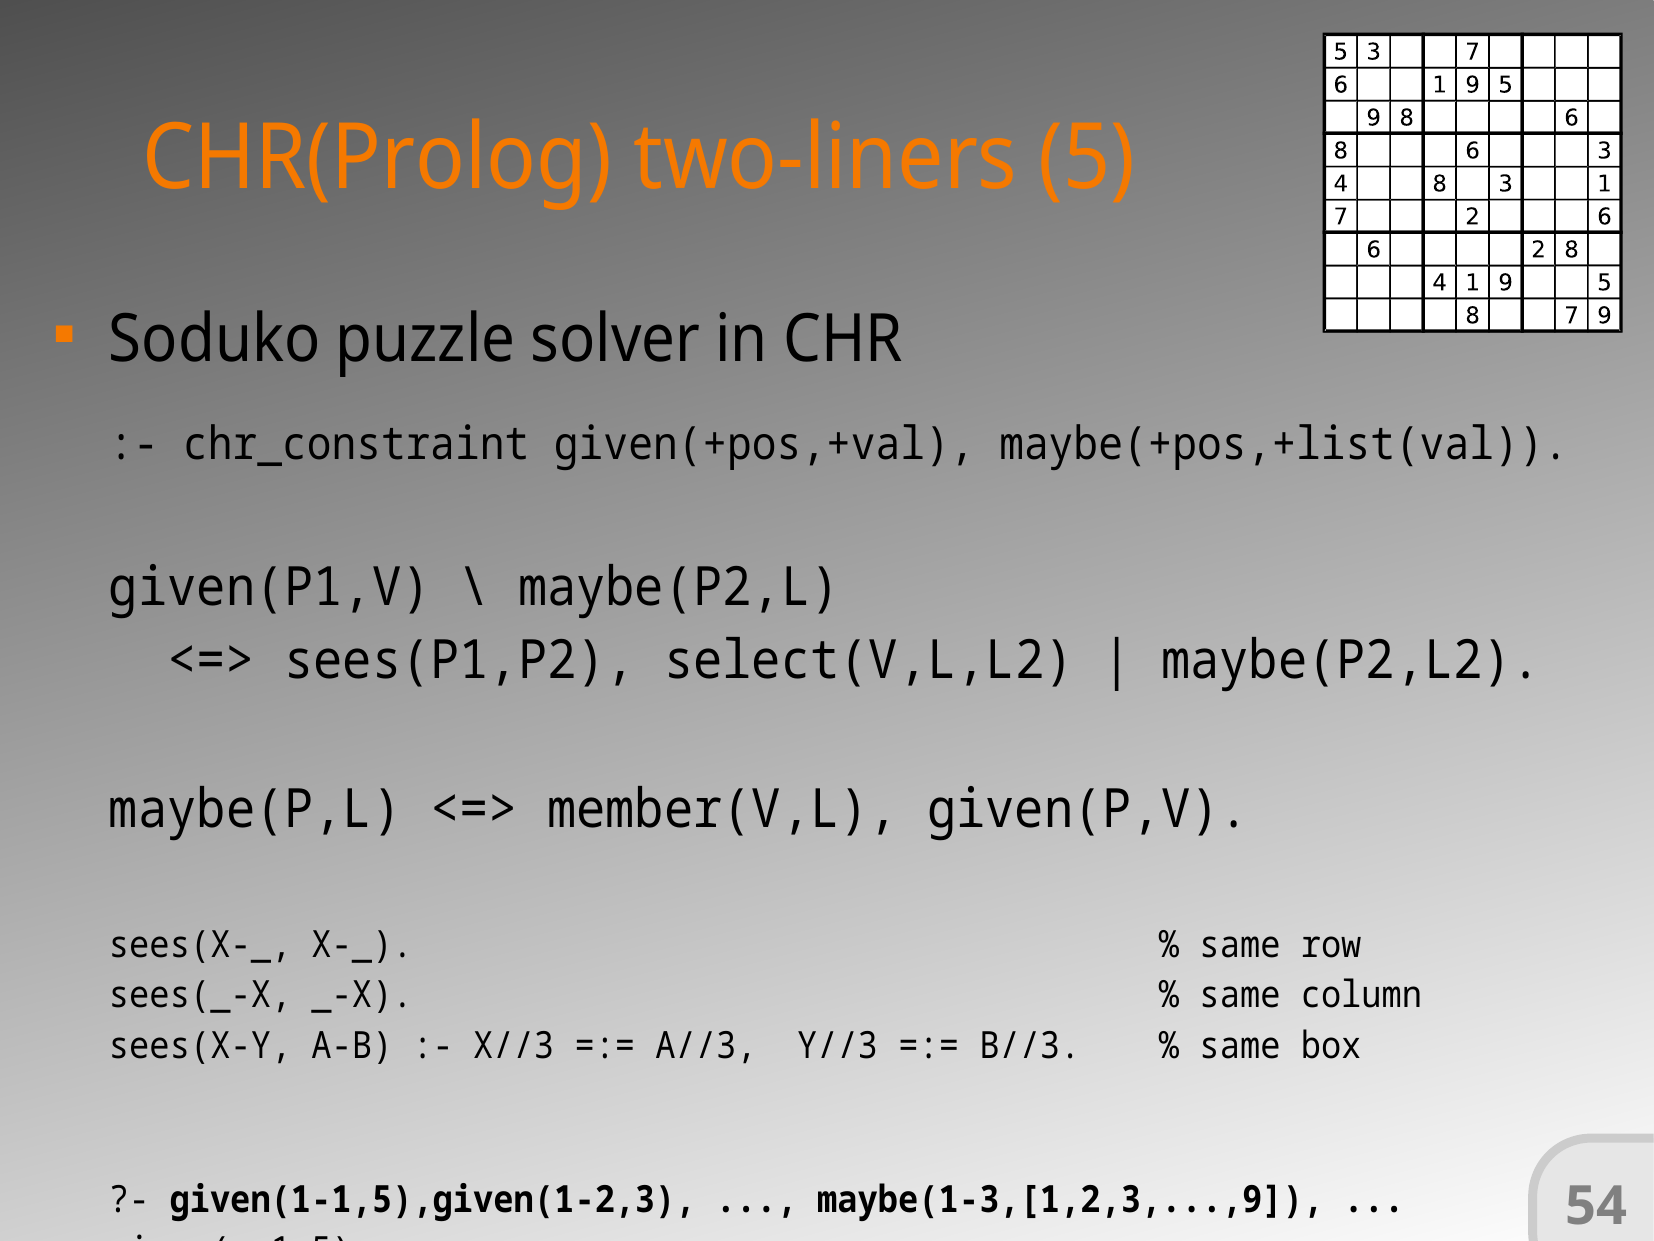

# CHR(Prolog) two-liners (5)
Soduko puzzle solver in CHR
:- chr_constraint given(+pos,+val), maybe(+pos,+list(val)).
given(P1,V) \ maybe(P2,L)
 <=> sees(P1,P2), select(V,L,L2) | maybe(P2,L2).
maybe(P,L) <=> member(V,L), given(P,V).
sees(X-_, X-_).										% same row
sees(_-X, _-X).										% same column
sees(X-Y, A-B) :- X//3 =:= A//3, Y//3 =:= B//3.		% same box
?- given(1-1,5),given(1-2,3), ..., maybe(1-3,[1,2,3,...,9]), ...
given(a-1,5)
given(a-2,3)
given(a-3,7)
...
54